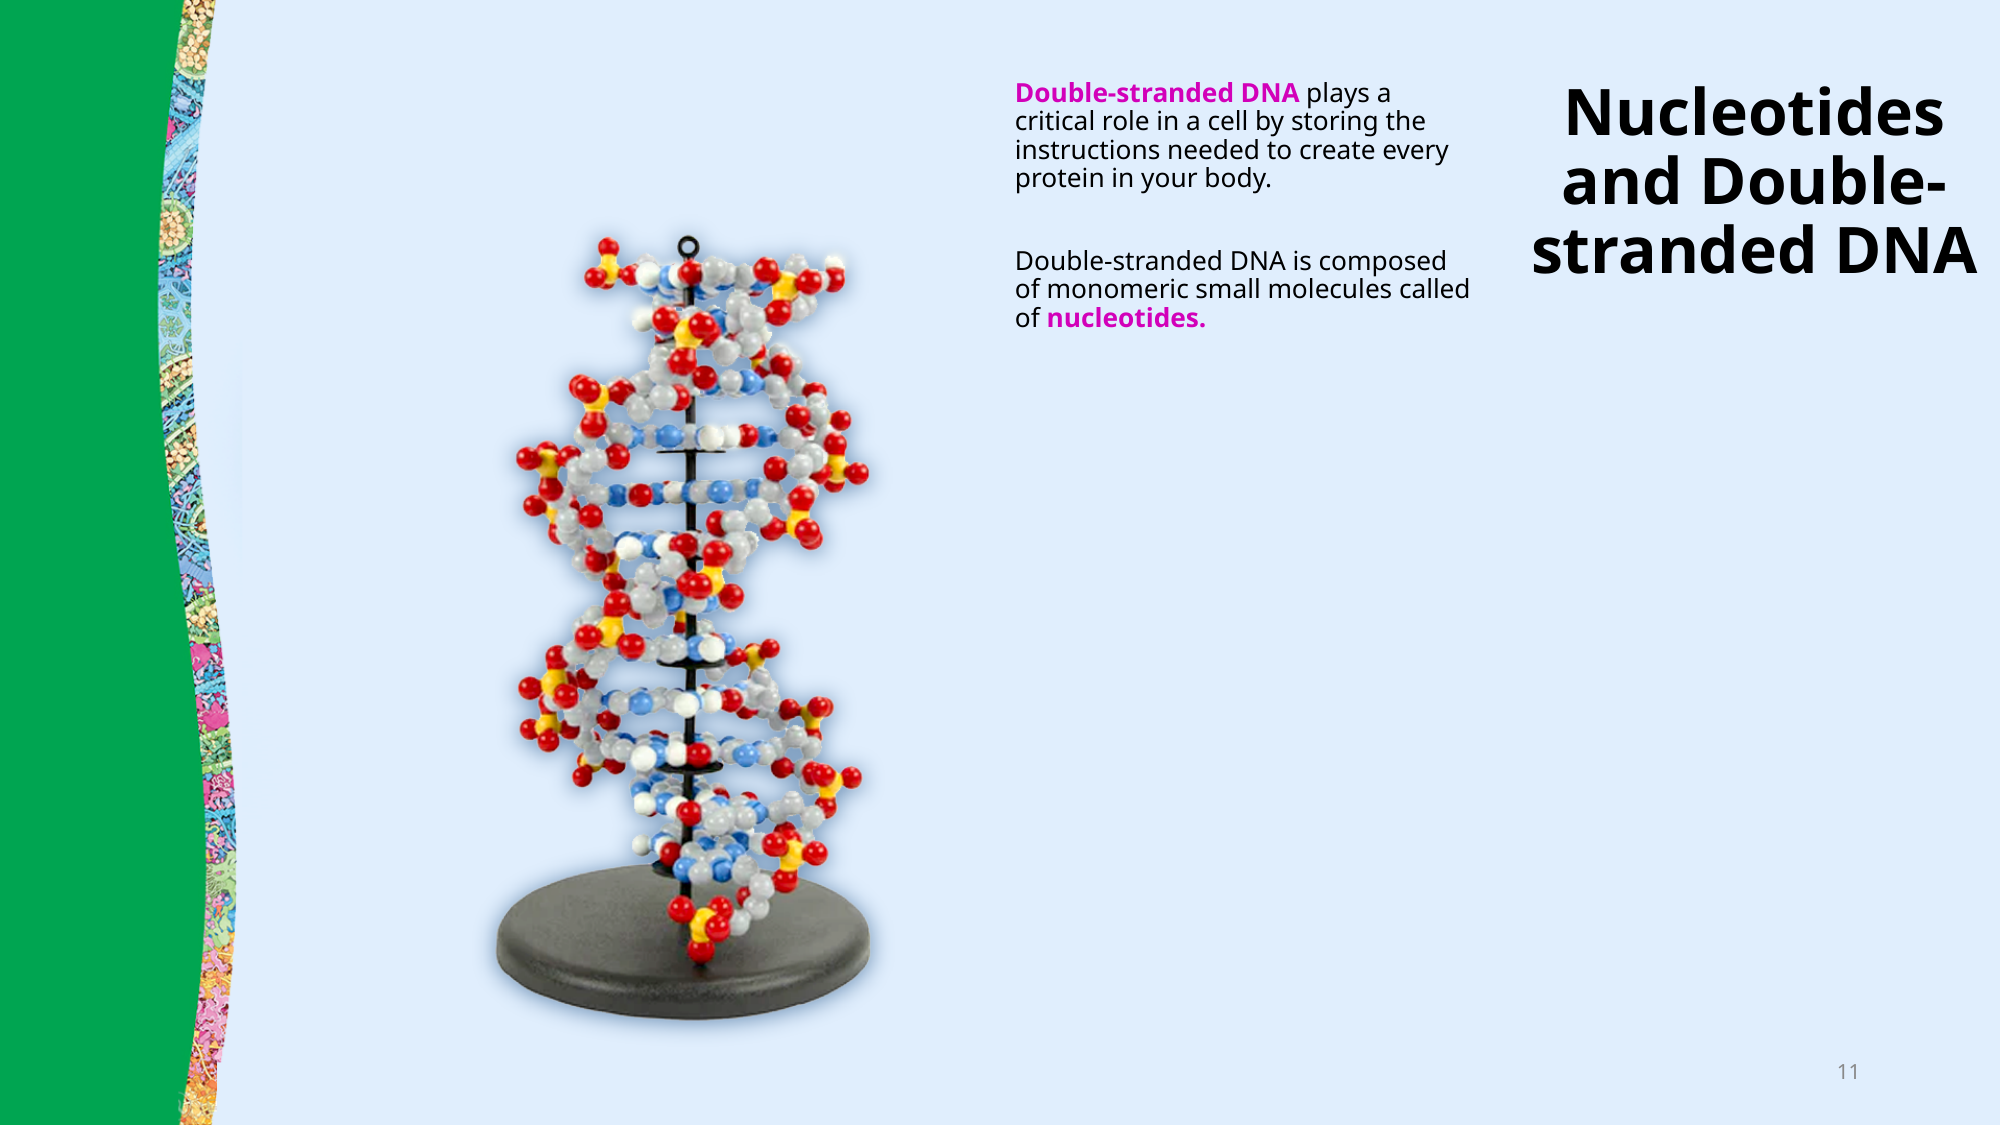

# Double-stranded DNA plays a critical role in a cell by storing the instructions needed to create every protein in your body.
Double-stranded DNA is composed of monomeric small molecules called of nucleotides.
Nucleotides and Double-stranded DNA